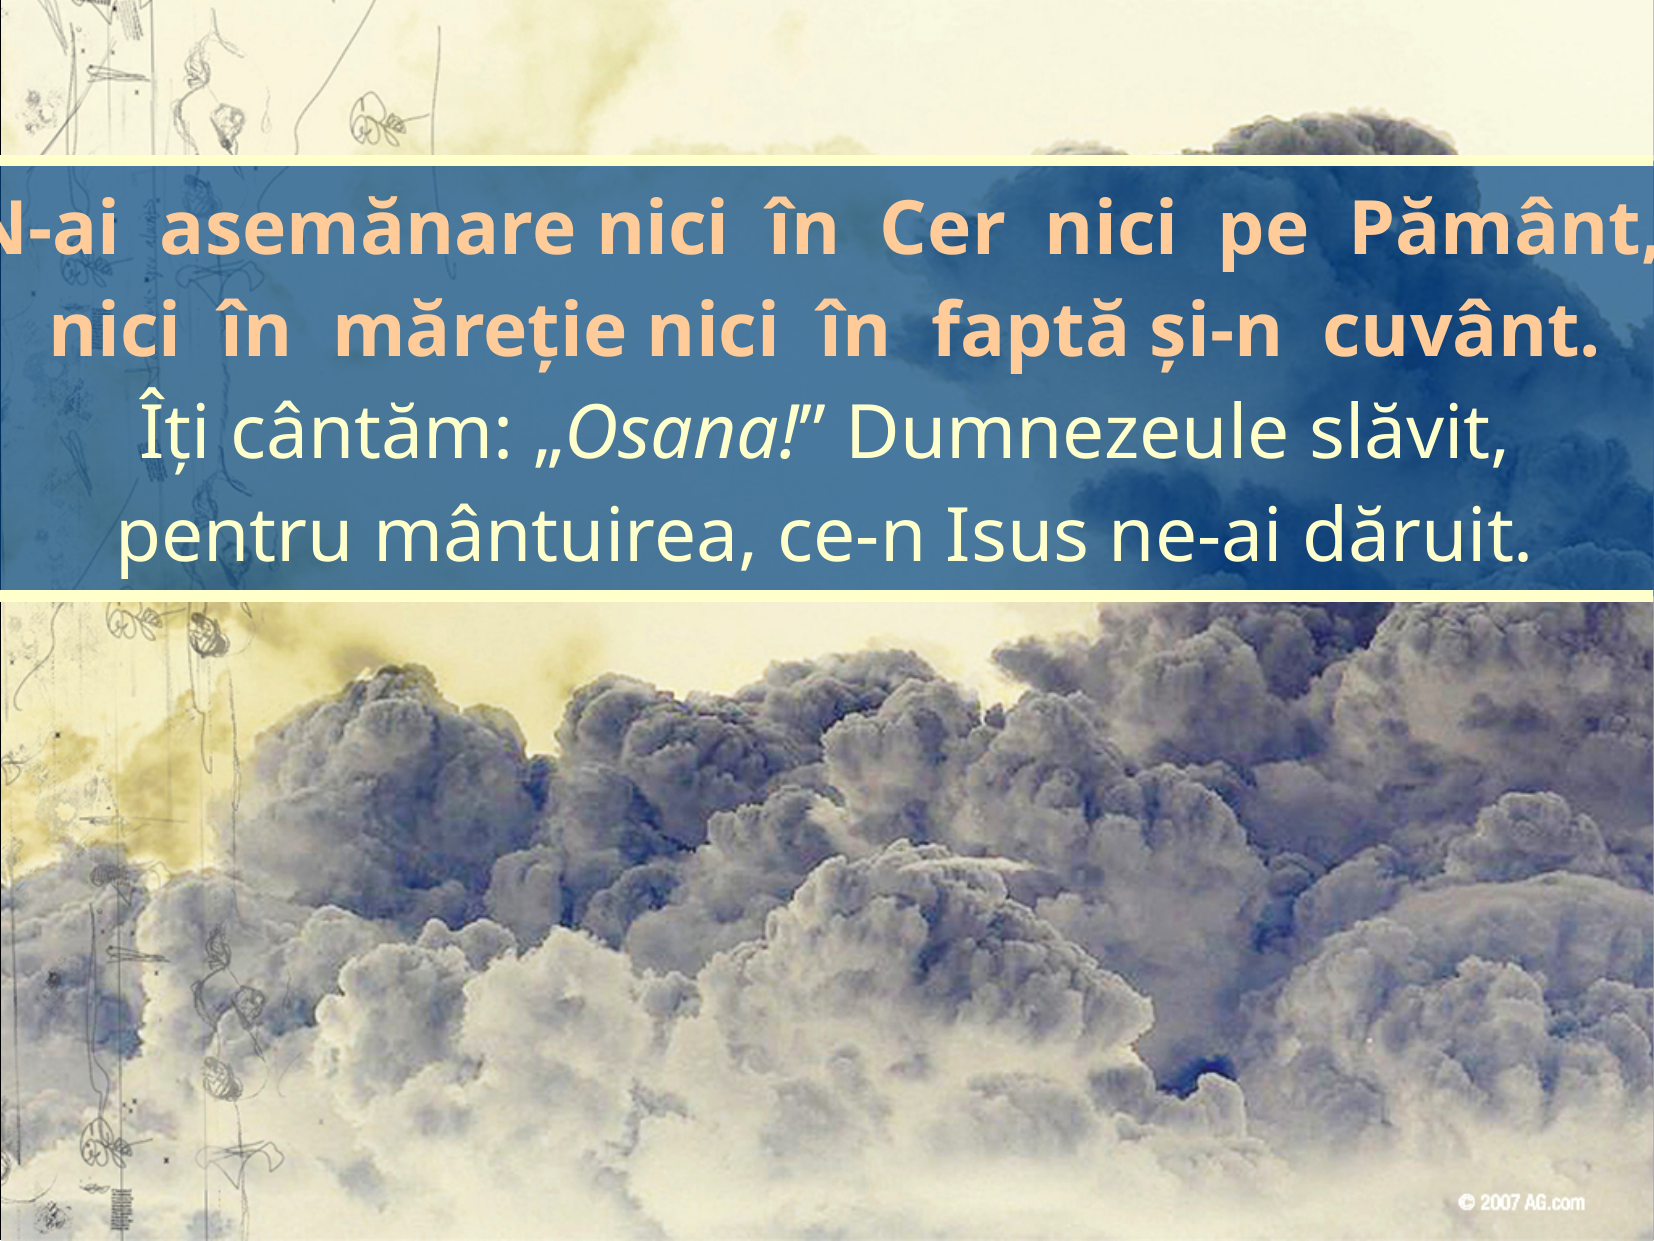

N-ai asemănare nici în Cer nici pe Pământ,
nici în măreţie nici în faptă şi-n cuvânt.
Îţi cântăm: „Osana!” Dumnezeule slăvit,
pentru mântuirea, ce-n Isus ne-ai dăruit.